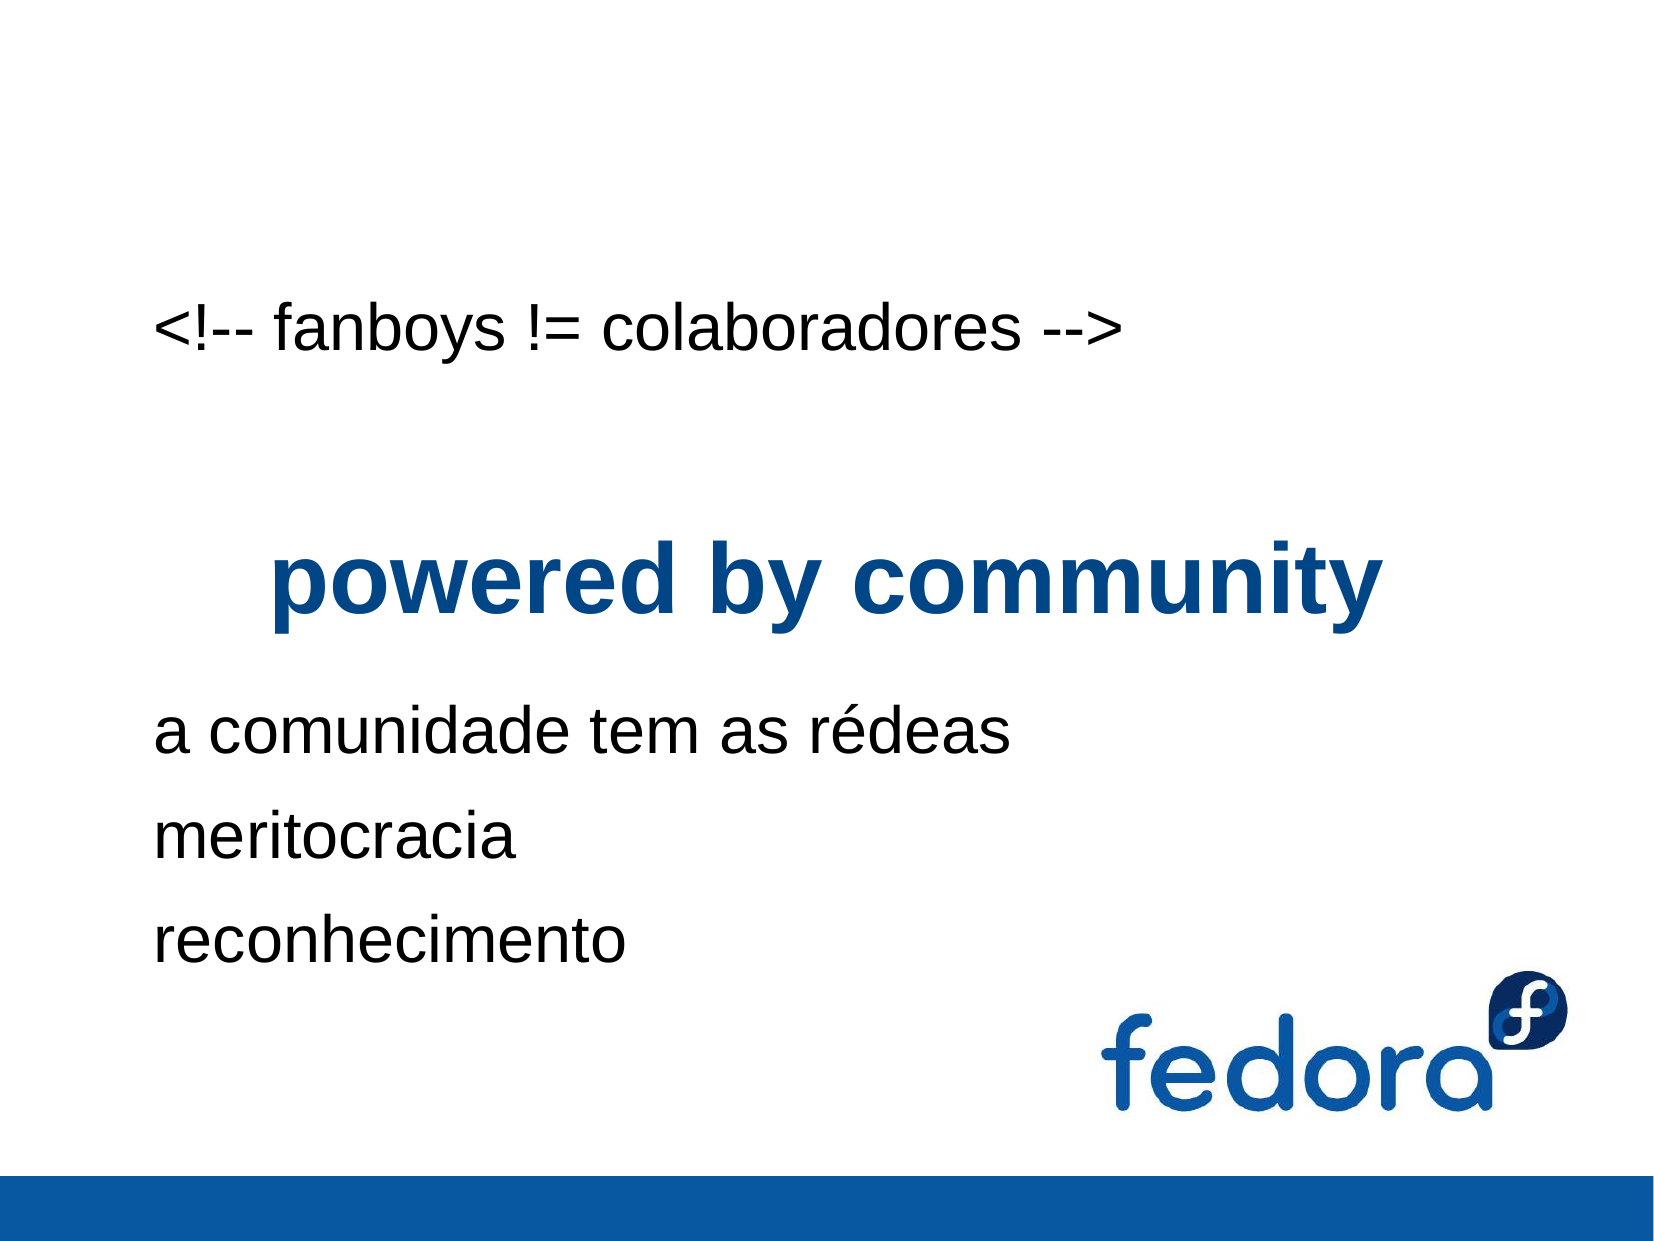

# powered by community
<!-- fanboys != colaboradores -->
a comunidade tem as rédeas
meritocracia
reconhecimento